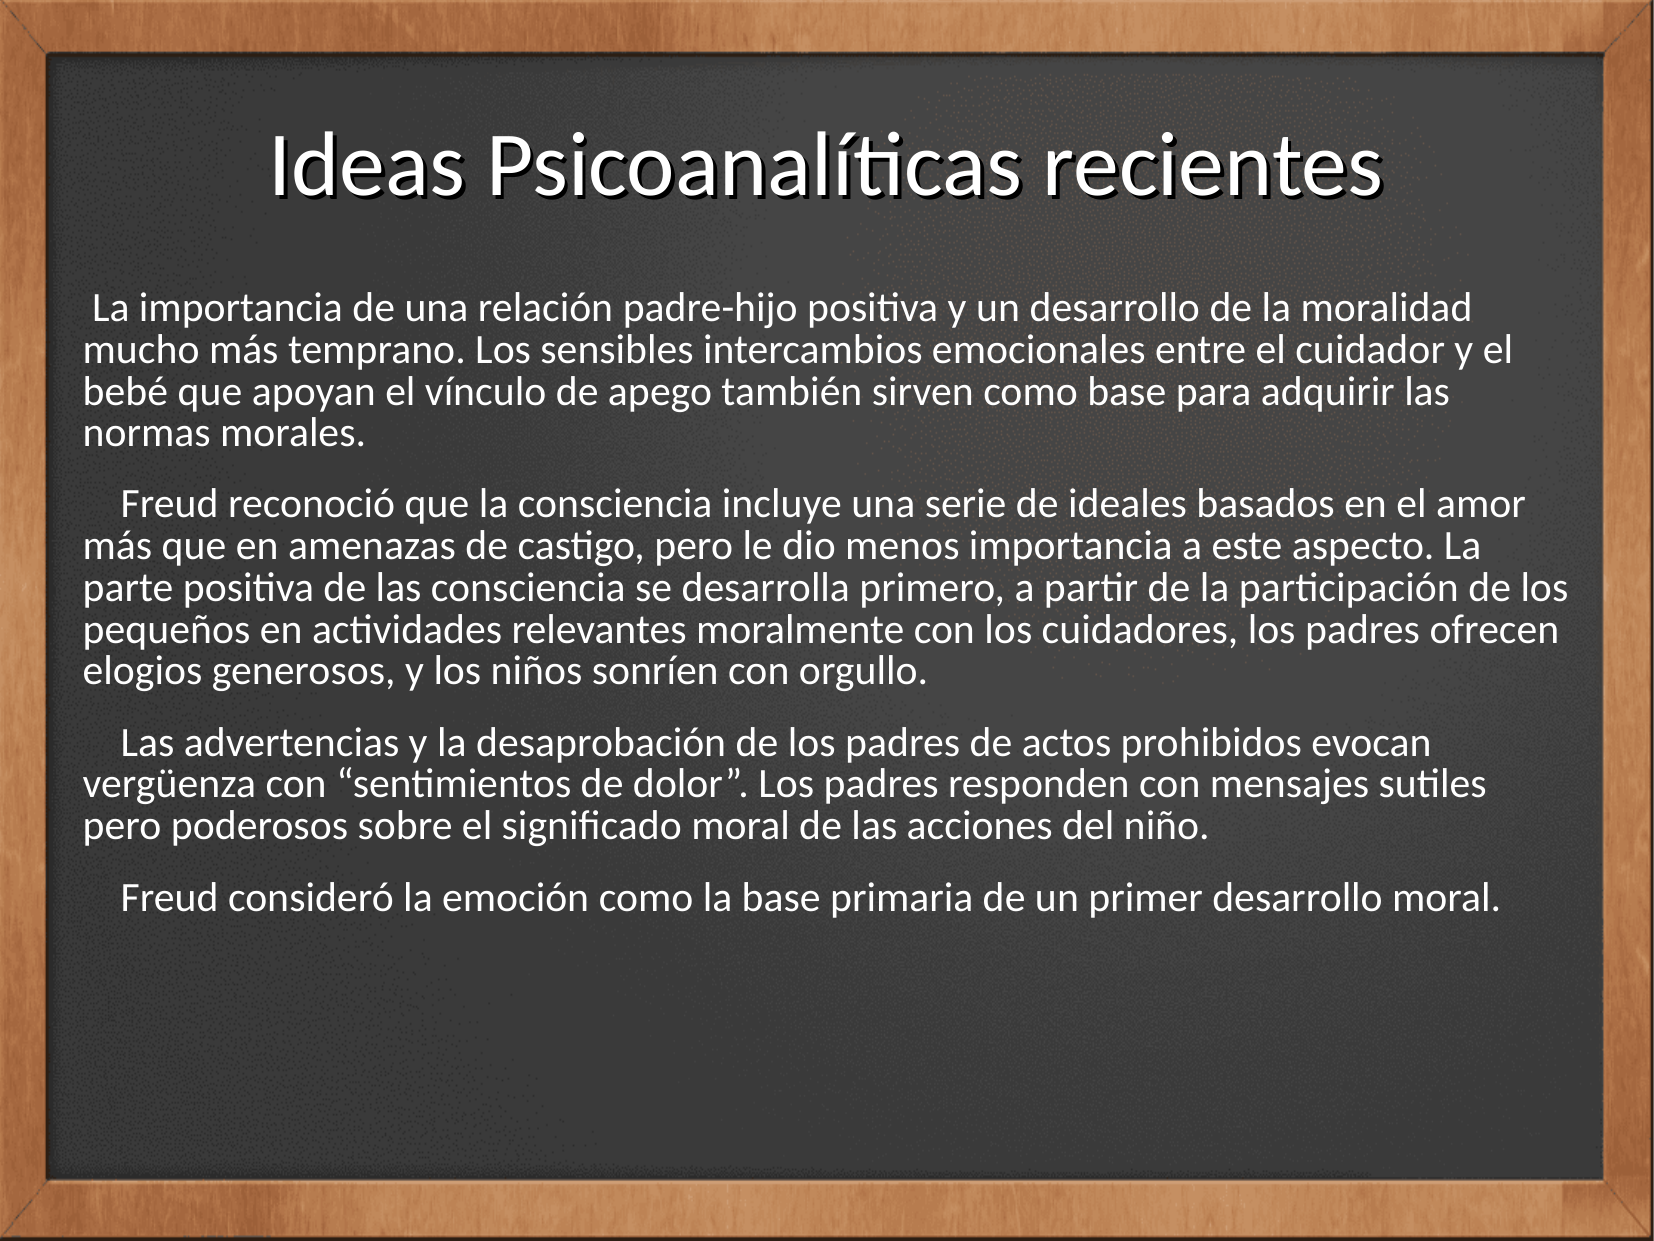

# Ideas Psicoanalíticas recientes
 La importancia de una relación padre-hijo positiva y un desarrollo de la moralidad mucho más temprano. Los sensibles intercambios emocionales entre el cuidador y el bebé que apoyan el vínculo de apego también sirven como base para adquirir las normas morales.
 Freud reconoció que la consciencia incluye una serie de ideales basados en el amor más que en amenazas de castigo, pero le dio menos importancia a este aspecto. La parte positiva de las consciencia se desarrolla primero, a partir de la participación de los pequeños en actividades relevantes moralmente con los cuidadores, los padres ofrecen elogios generosos, y los niños sonríen con orgullo.
 Las advertencias y la desaprobación de los padres de actos prohibidos evocan vergüenza con “sentimientos de dolor”. Los padres responden con mensajes sutiles pero poderosos sobre el significado moral de las acciones del niño.
 Freud consideró la emoción como la base primaria de un primer desarrollo moral.